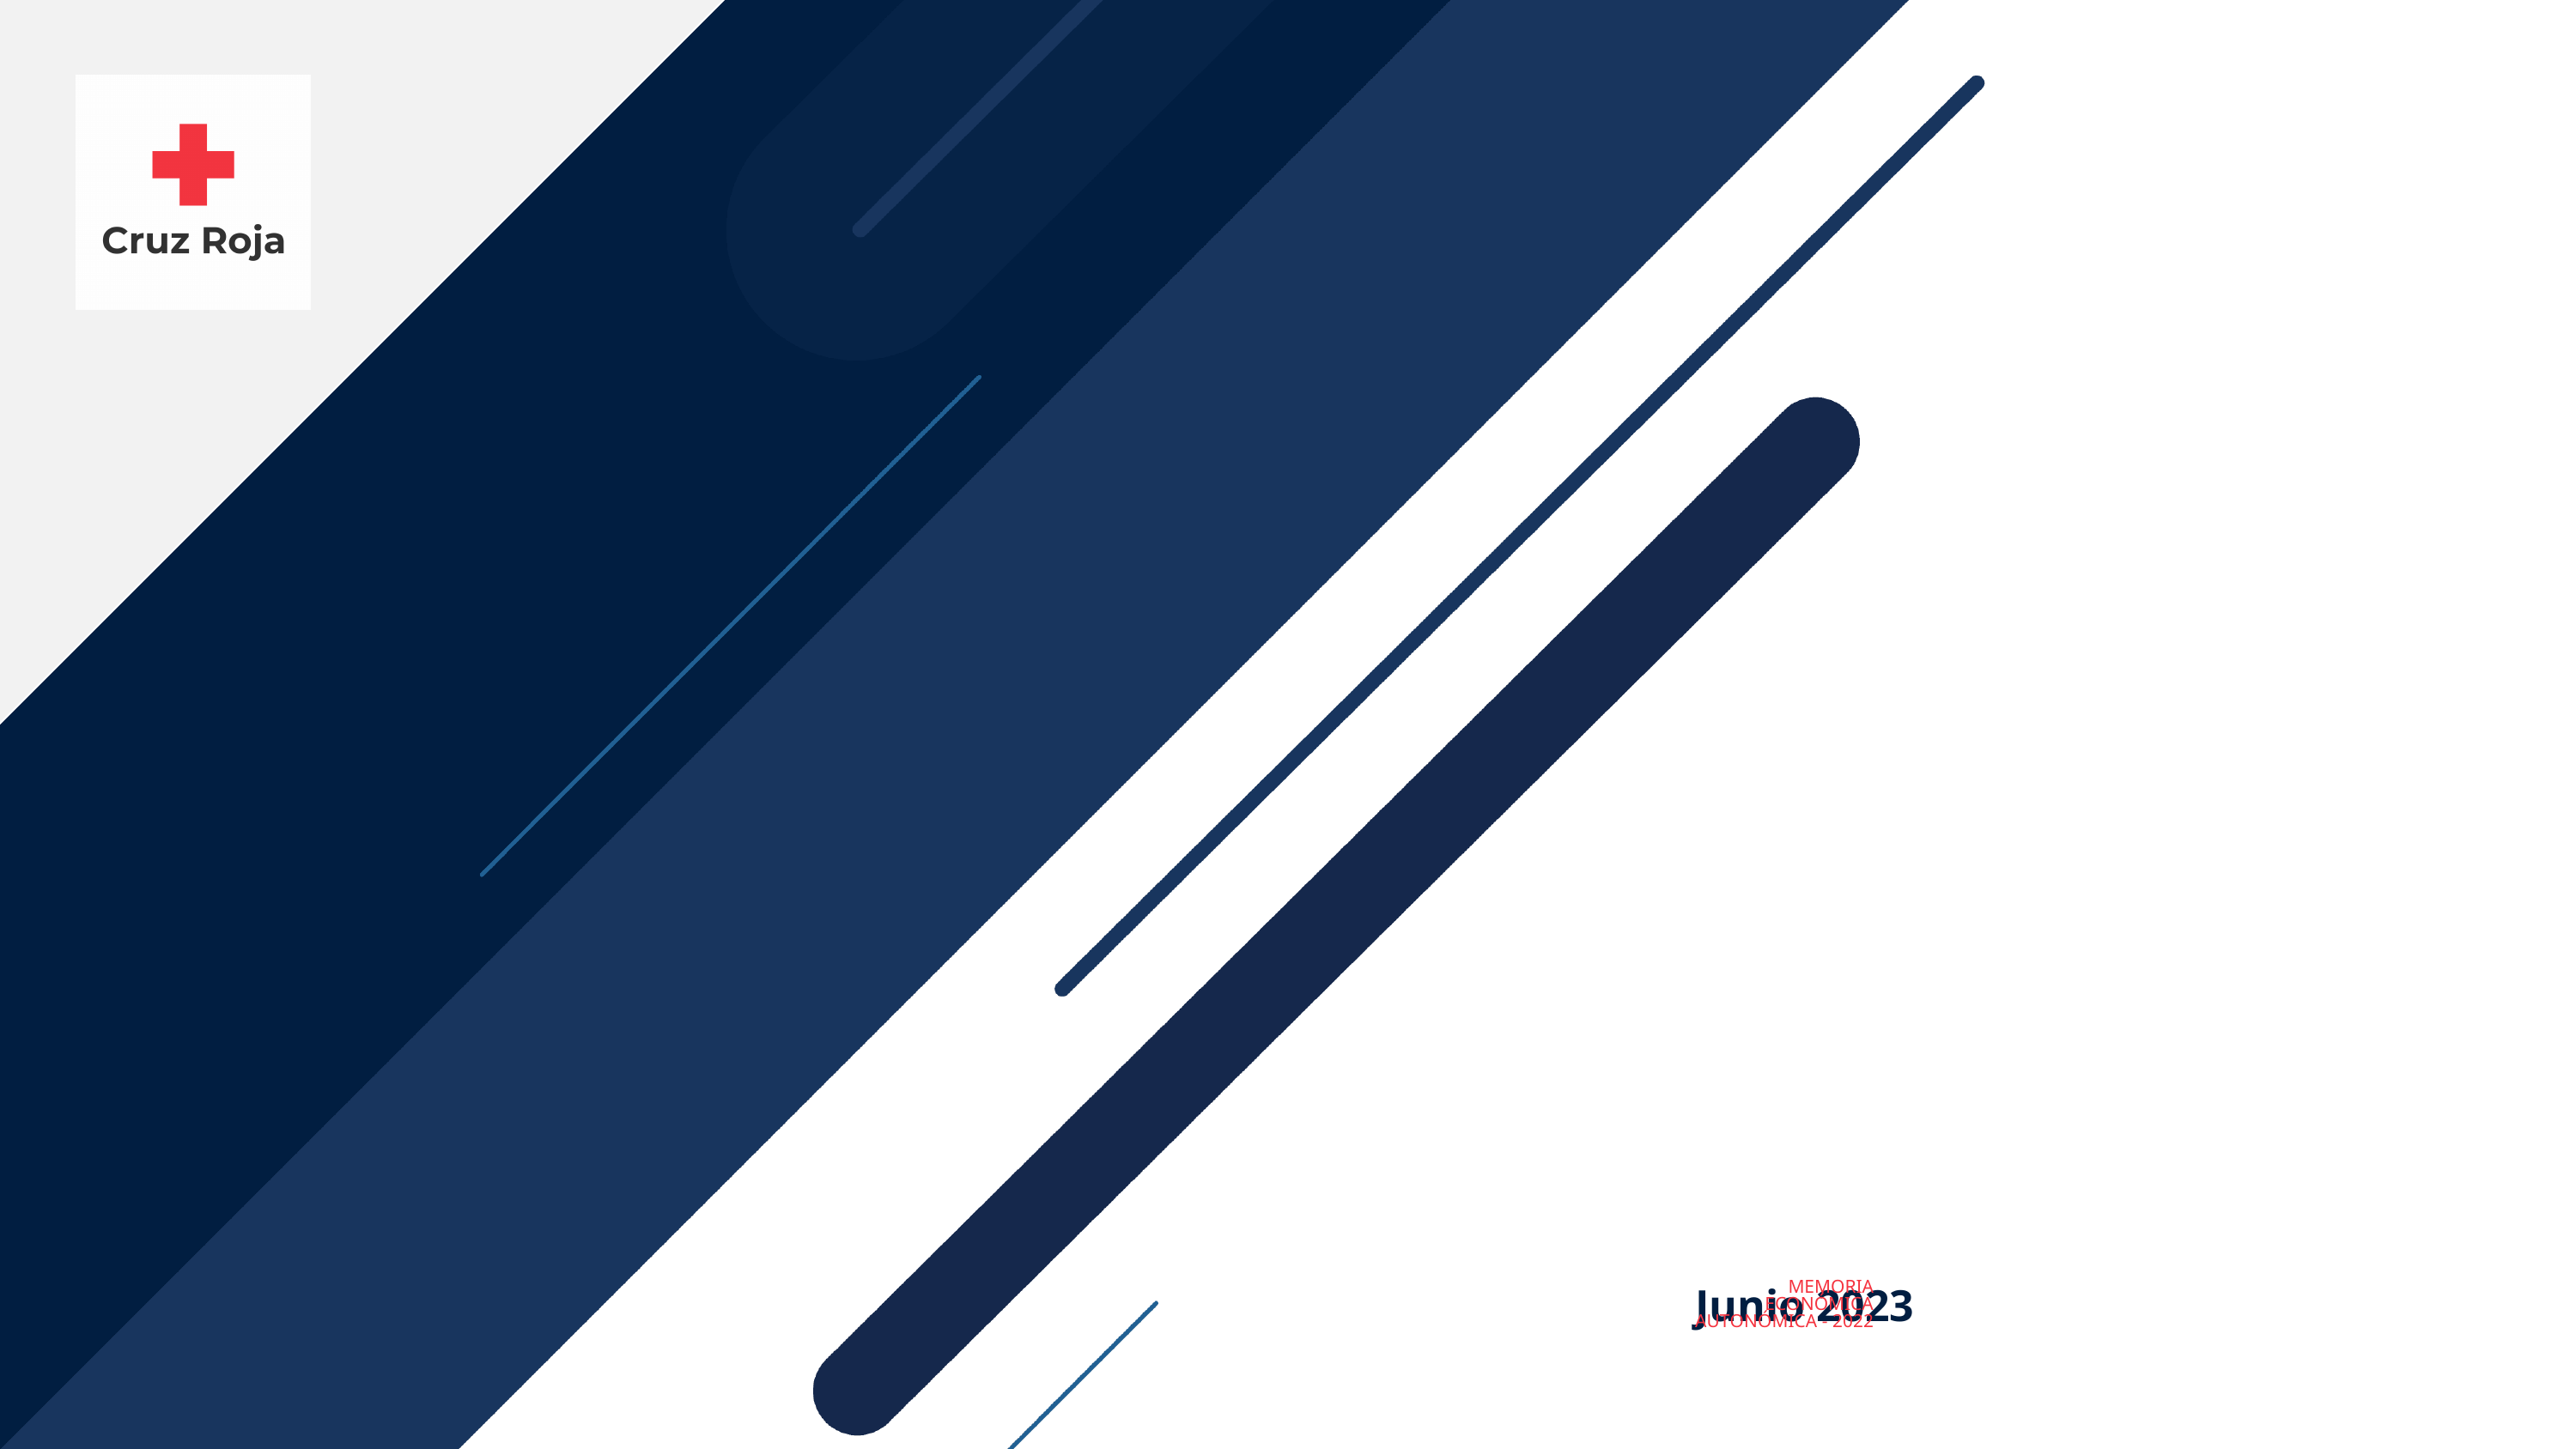

# Junio 2023
MEMORIA
ECONÓMICA
AUTONÓMICA - 2022